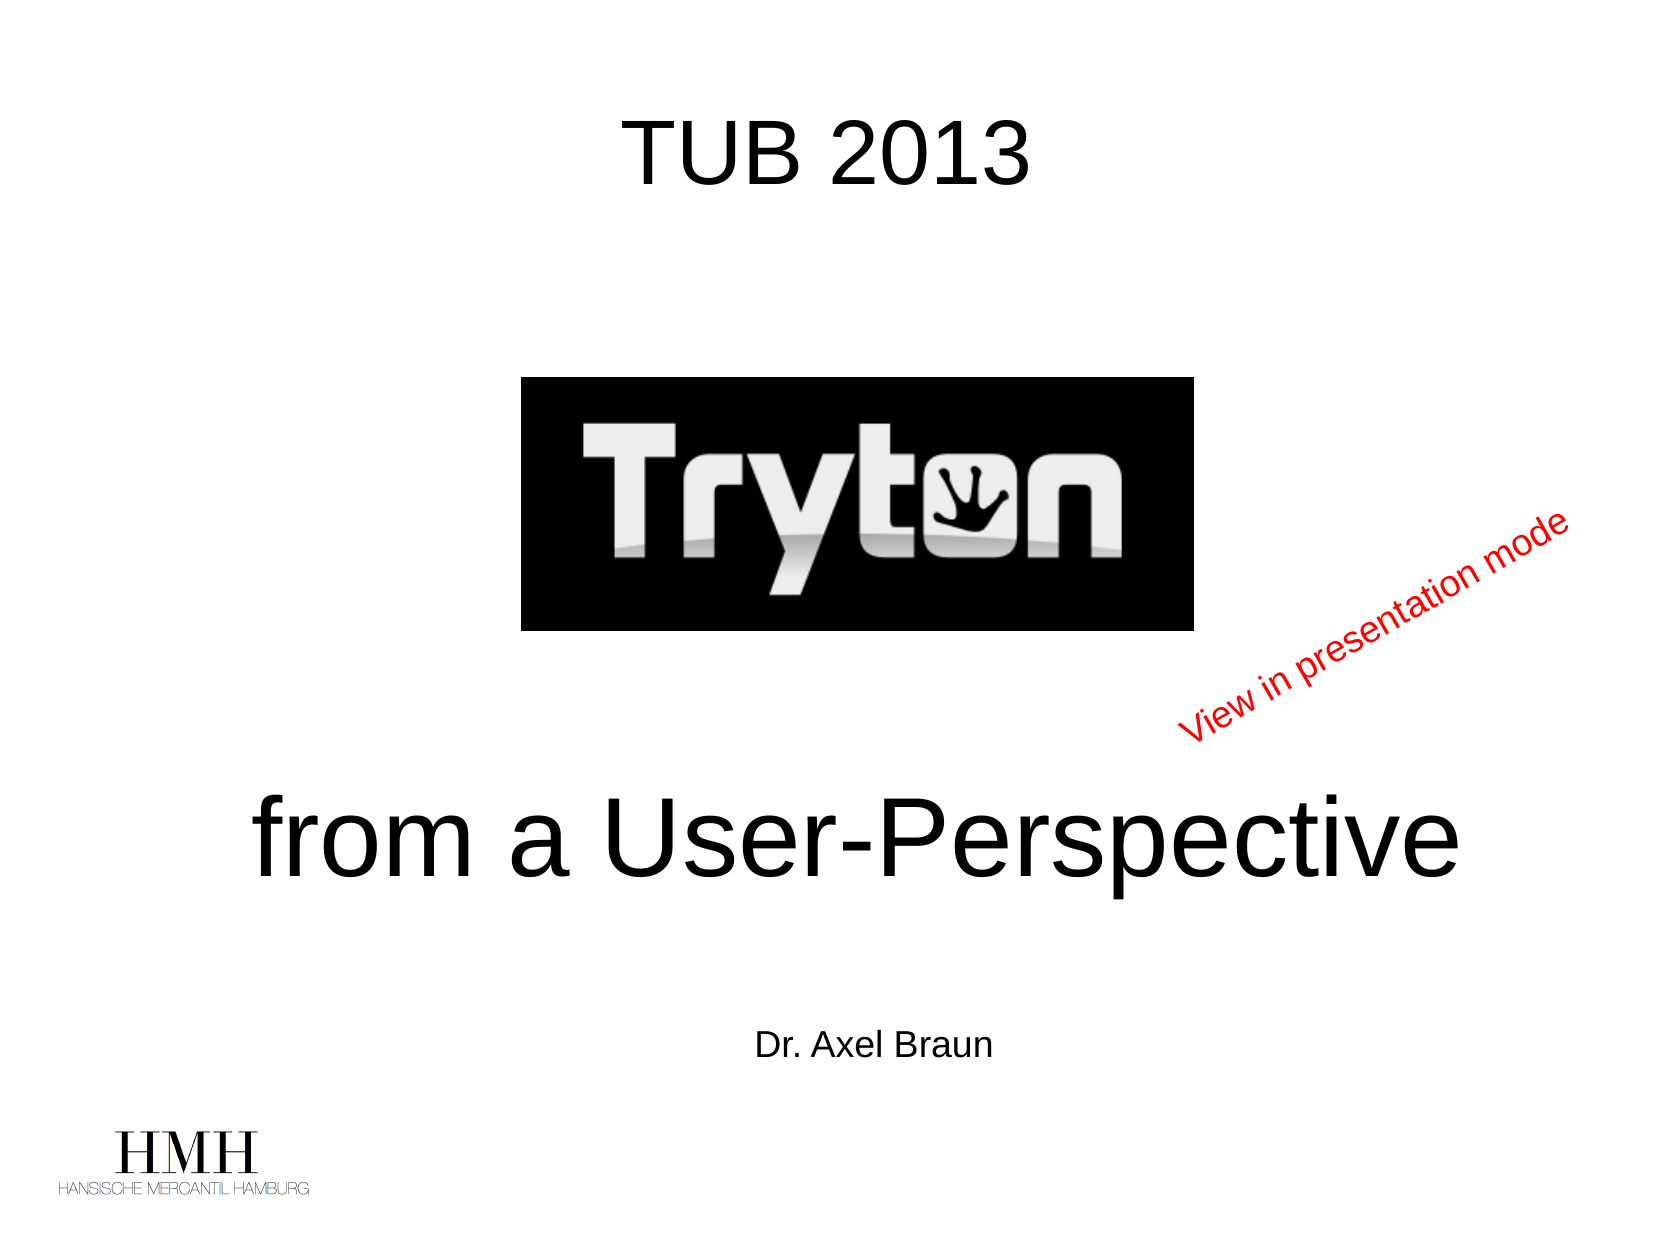

# TUB 2013
View in presentation mode
from a User-Perspective
Dr. Axel Braun